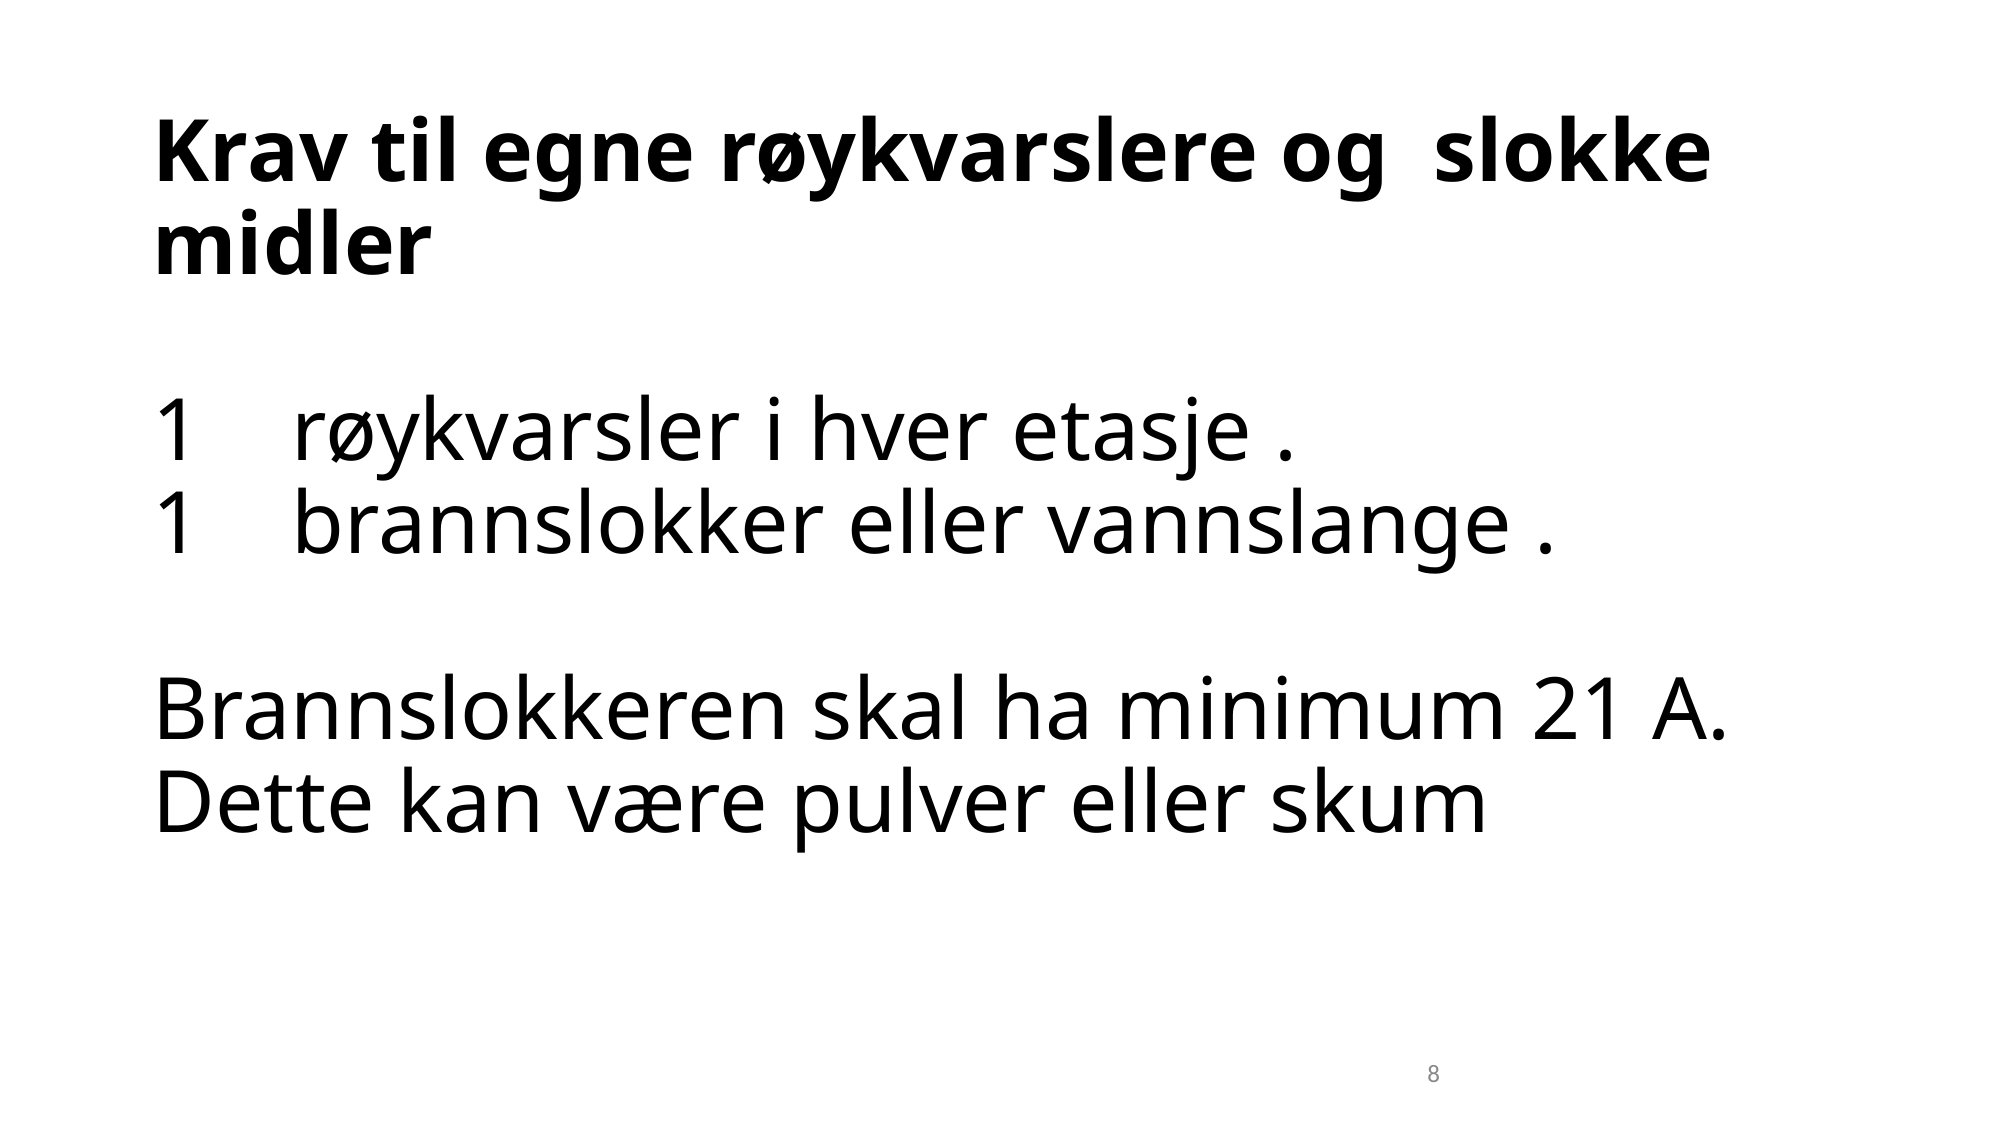

# Krav til egne røykvarslere og slokke midler 1 røykvarsler i hver etasje . 1 brannslokker eller vannslange . Brannslokkeren skal ha minimum 21 A. Dette kan være pulver eller skum